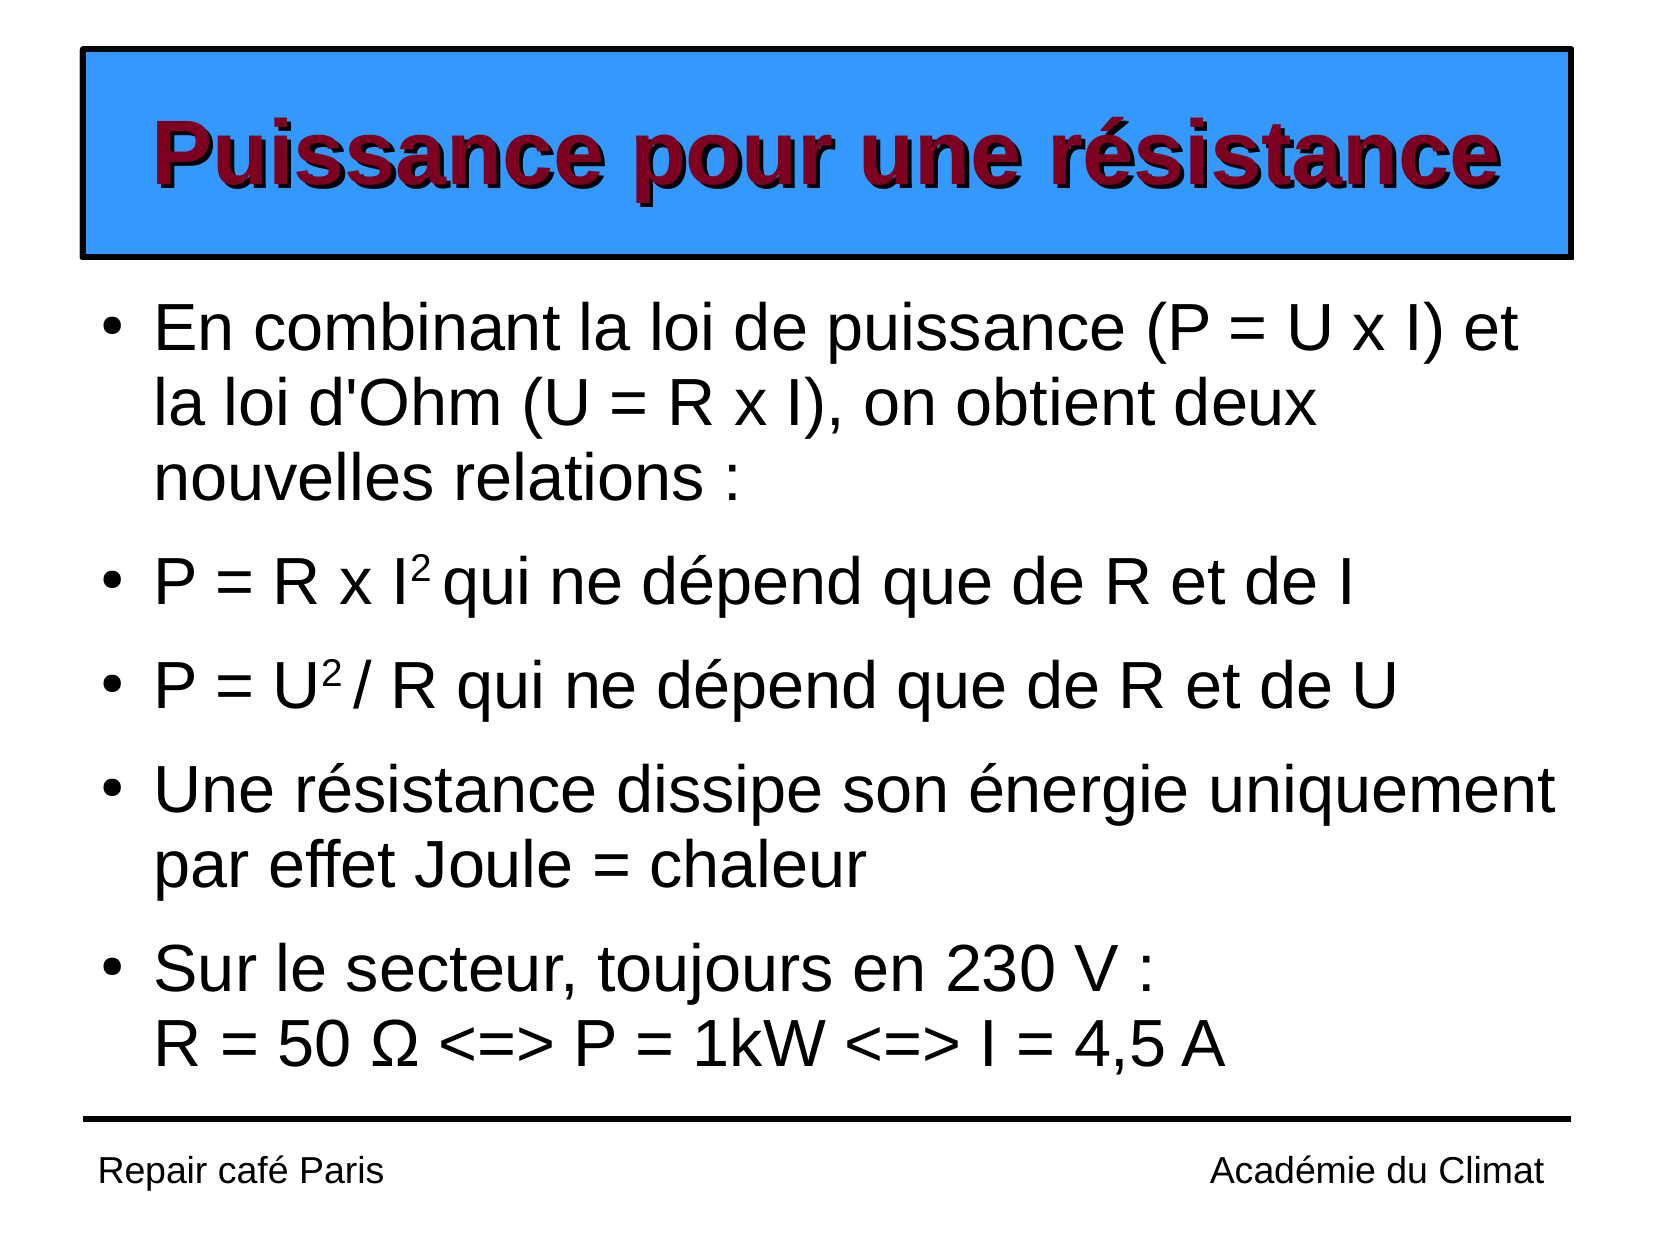

# Puissance pour une résistance
En combinant la loi de puissance (P = U x I) et la loi d'Ohm (U = R x I), on obtient deux nouvelles relations :
P = R x I2 qui ne dépend que de R et de I
P = U2 / R qui ne dépend que de R et de U
Une résistance dissipe son énergie uniquement par effet Joule = chaleur
Sur le secteur, toujours en 230 V :
R = 50 Ω <=> P = 1kW <=> I = 4,5 A
Repair café Paris	Académie du Climat